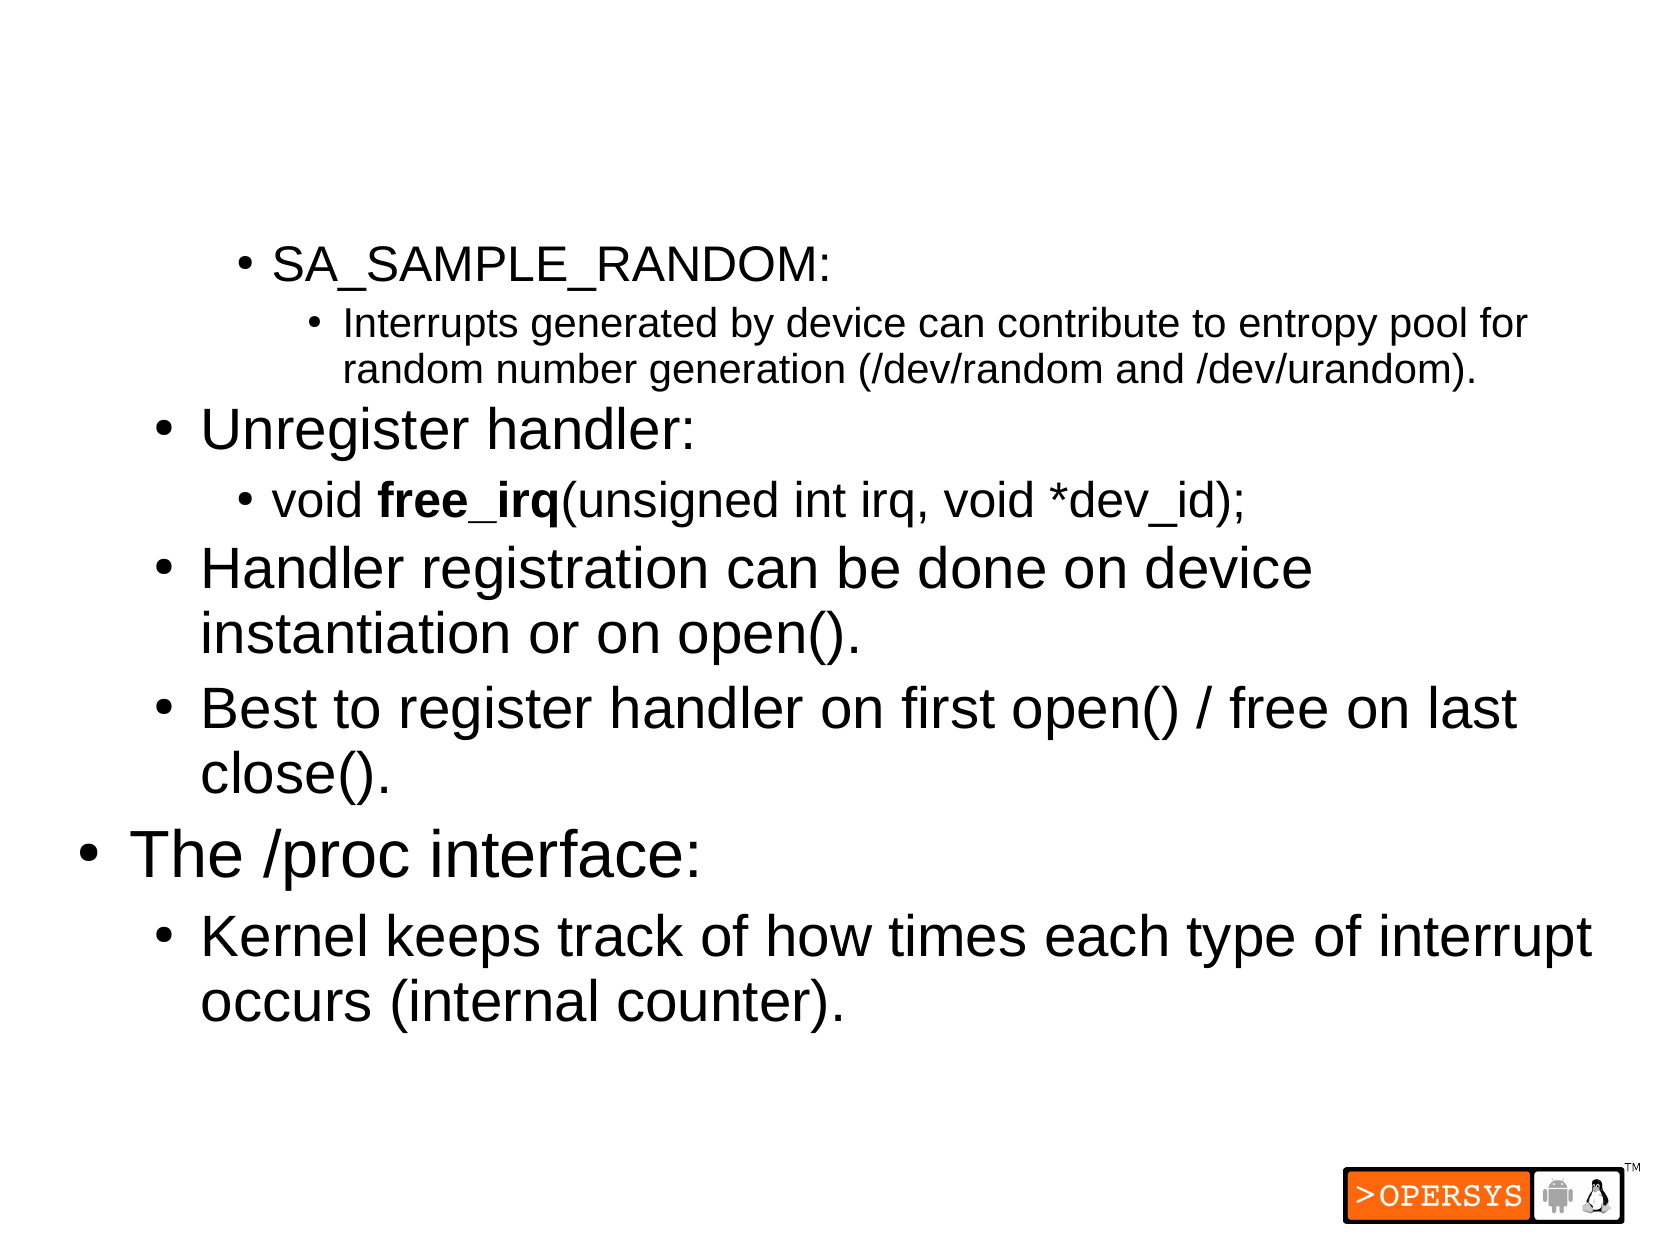

# SA_SAMPLE_RANDOM:
Interrupts generated by device can contribute to entropy pool for random number generation (/dev/random and /dev/urandom).
Unregister handler:
void free_irq(unsigned int irq, void *dev_id);
Handler registration can be done on device instantiation or on open().
Best to register handler on first open() / free on last close().
The /proc interface:
Kernel keeps track of how times each type of interrupt occurs (internal counter).